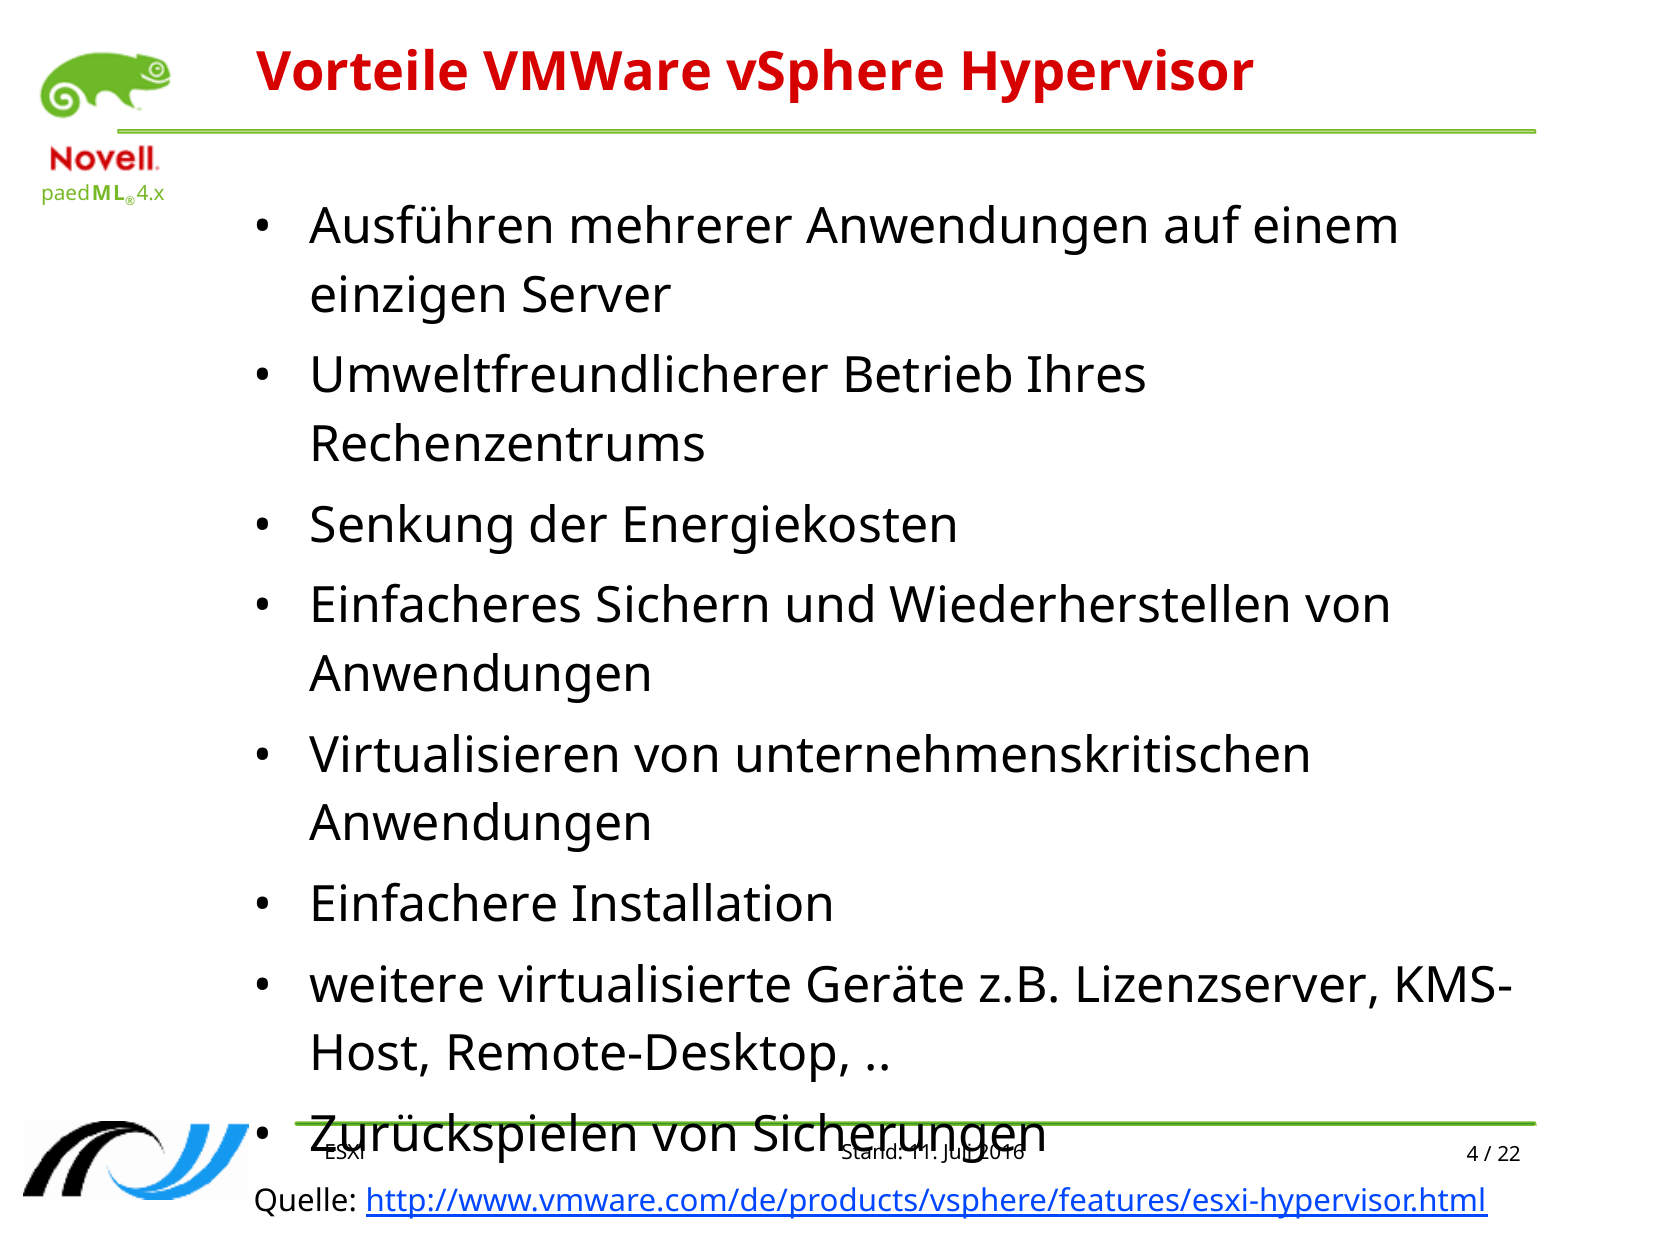

# Vorteile VMWare vSphere Hypervisor
Ausführen mehrerer Anwendungen auf einem einzigen Server
Umweltfreundlicherer Betrieb Ihres Rechenzentrums
Senkung der Energiekosten
Einfacheres Sichern und Wiederherstellen von Anwendungen
Virtualisieren von unternehmenskritischen Anwendungen
Einfachere Installation
weitere virtualisierte Geräte z.B. Lizenzserver, KMS-Host, Remote-Desktop, ..
Zurückspielen von Sicherungen
Quelle: http://www.vmware.com/de/products/vsphere/features/esxi-hypervisor.html
ESXi
11. Juli 2016
4